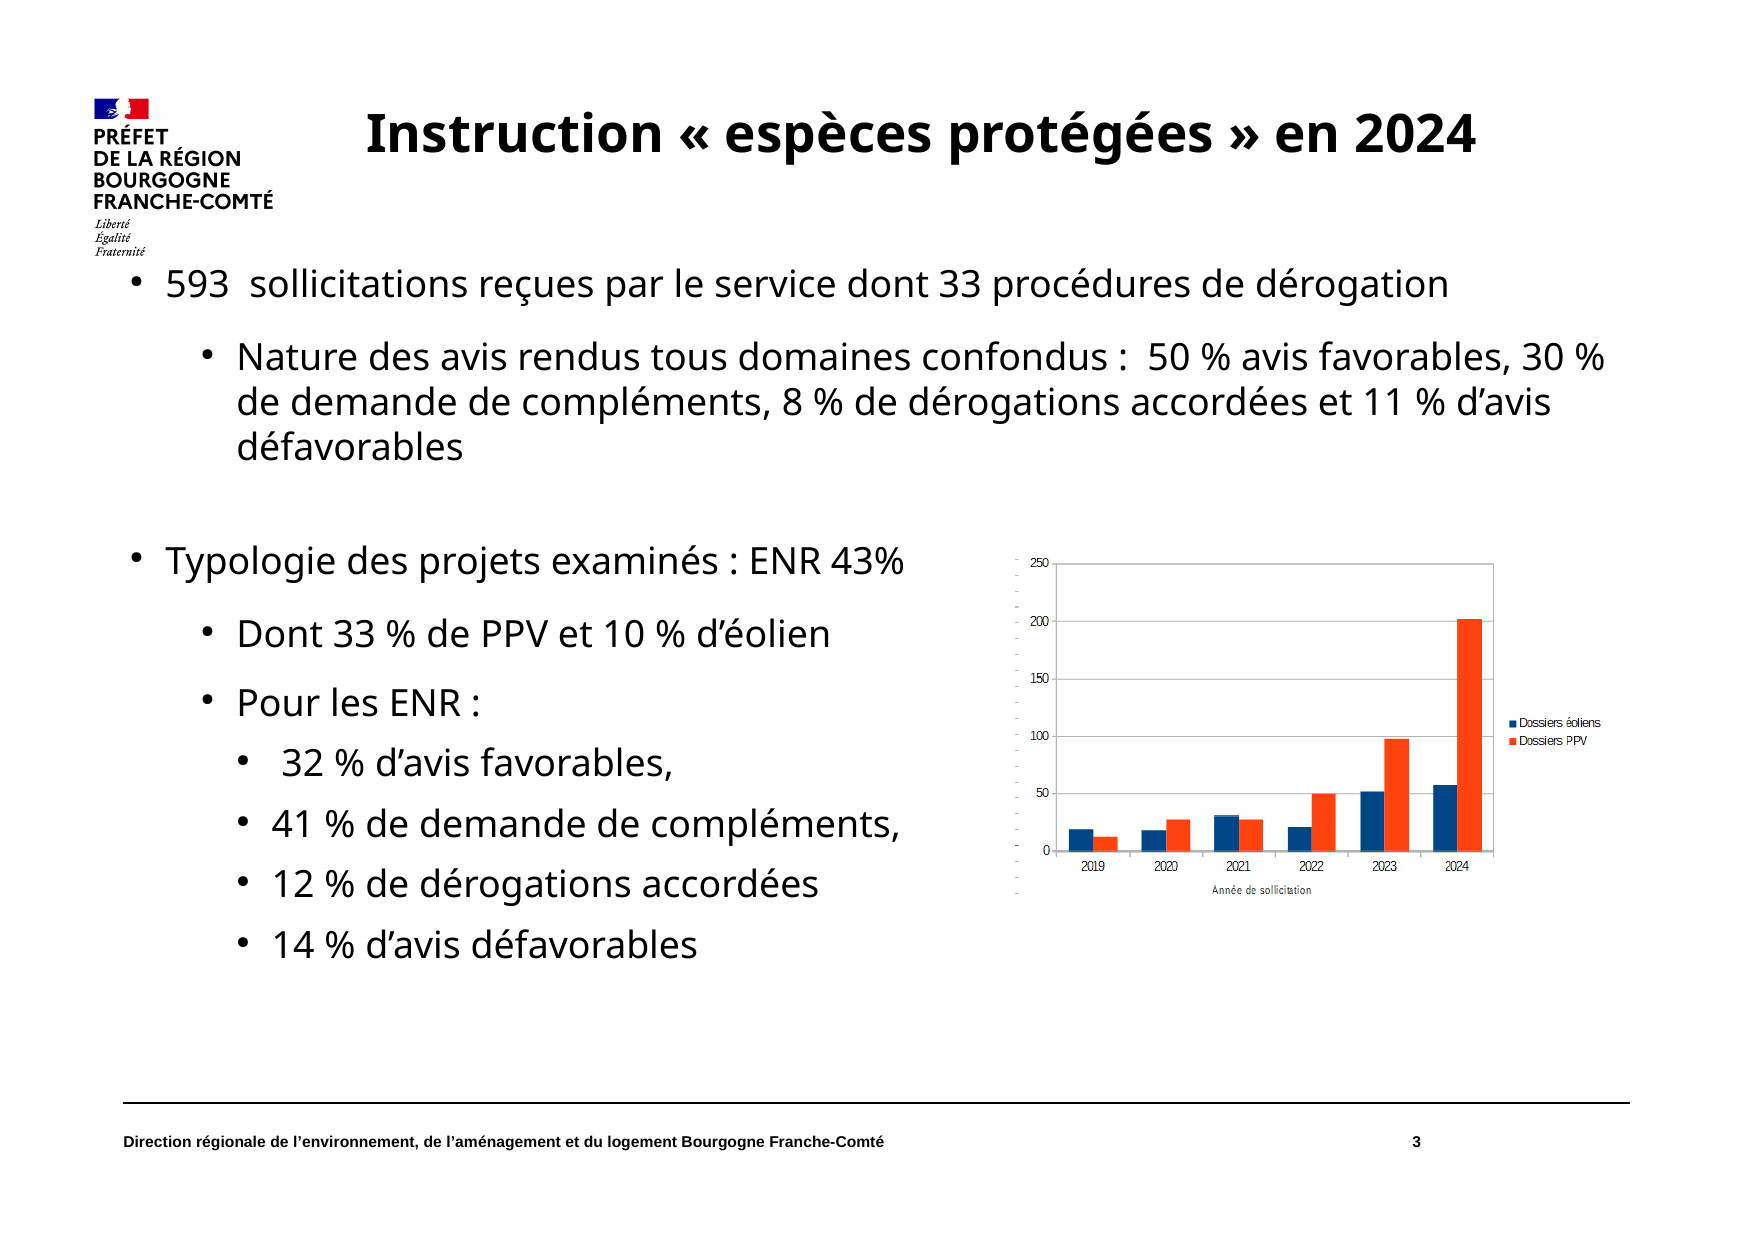

# Instruction « espèces protégées » en 2024
593 sollicitations reçues par le service dont 33 procédures de dérogation
Nature des avis rendus tous domaines confondus : 50 % avis favorables, 30 % de demande de compléments, 8 % de dérogations accordées et 11 % d’avis défavorables
Typologie des projets examinés : ENR 43%
Dont 33 % de PPV et 10 % d’éolien
Pour les ENR :
 32 % d’avis favorables,
41 % de demande de compléments,
12 % de dérogations accordées
14 % d’avis défavorables
Direction régionale de l’environnement, de l’aménagement et du logement Auvergne-Rhône-Alpes
3